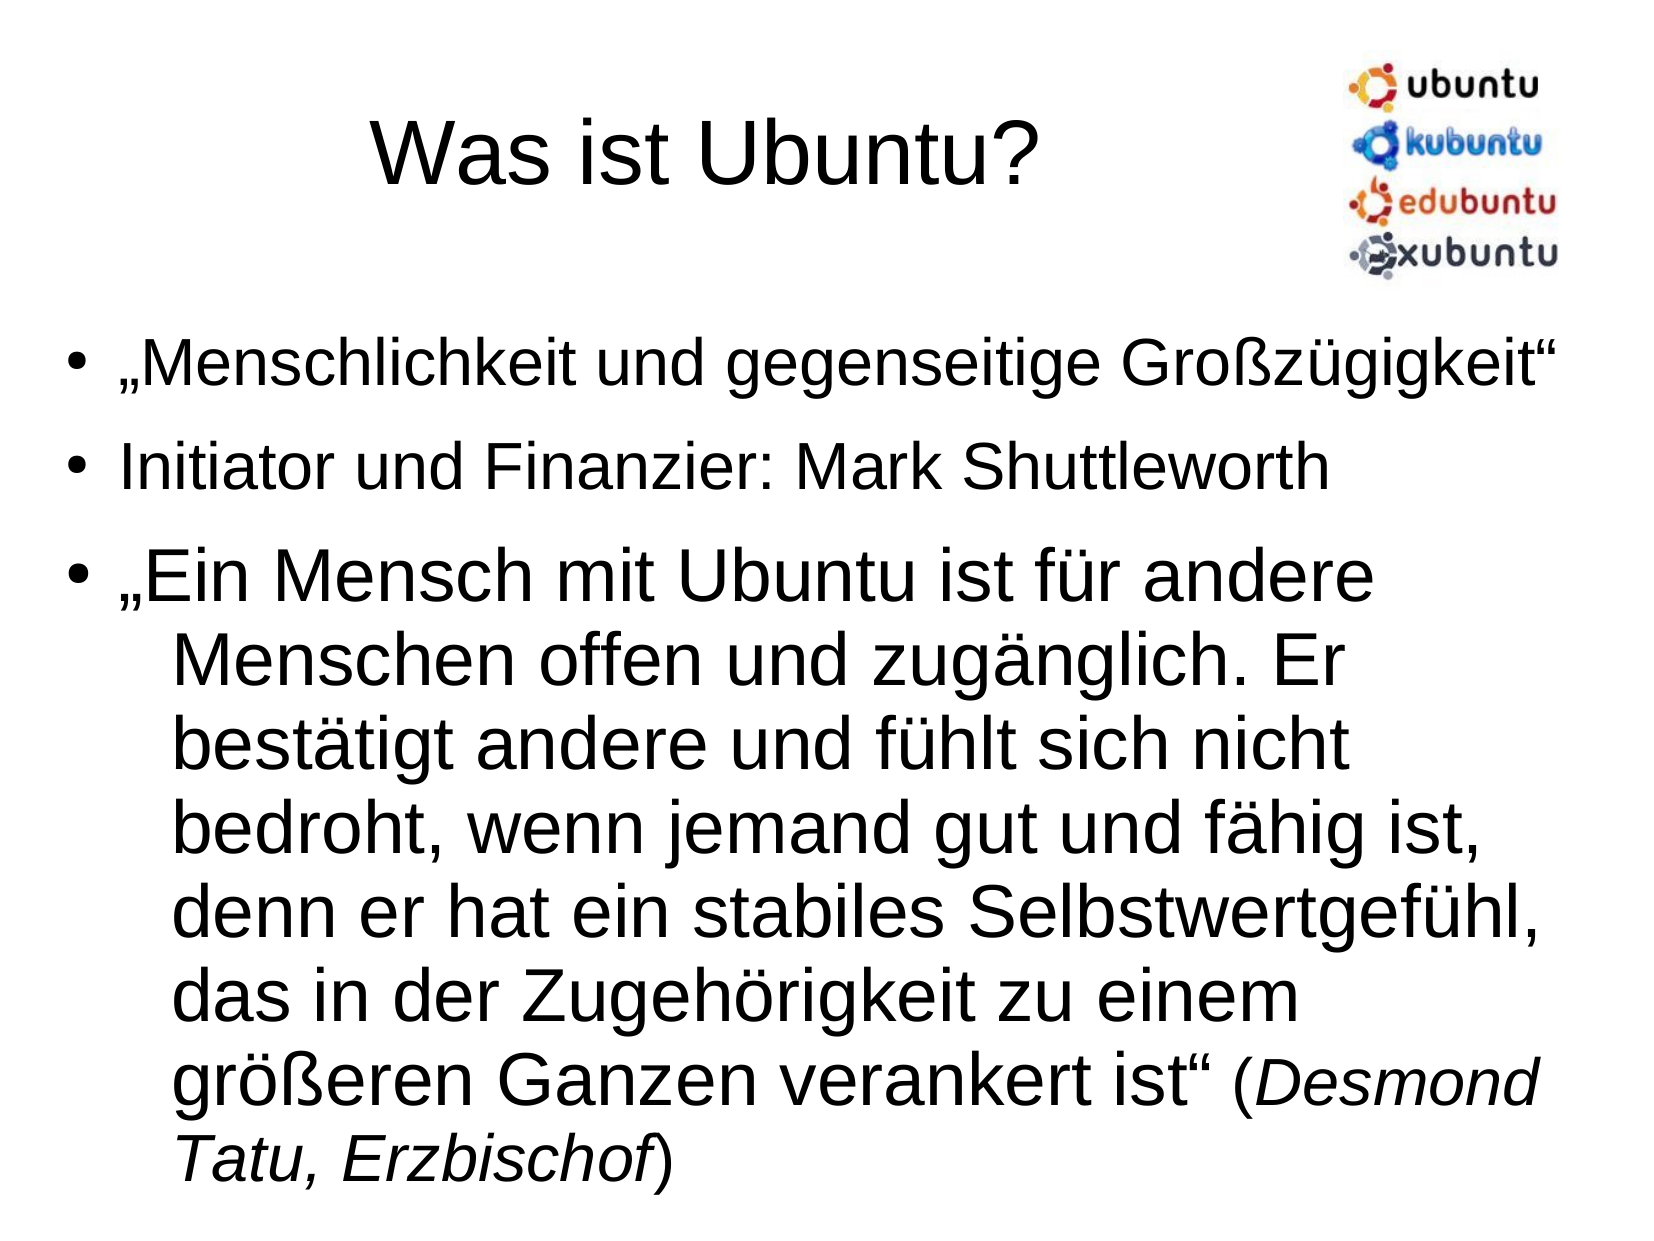

# Was ist Ubuntu?
„Menschlichkeit und gegenseitige Großzügigkeit“
Initiator und Finanzier: Mark Shuttleworth
„Ein Mensch mit Ubuntu ist für andere Menschen offen und zugänglich. Er bestätigt andere und fühlt sich nicht bedroht, wenn jemand gut und fähig ist, denn er hat ein stabiles Selbstwertgefühl, das in der Zugehörigkeit zu einem größeren Ganzen verankert ist“ (Desmond Tatu, Erzbischof)